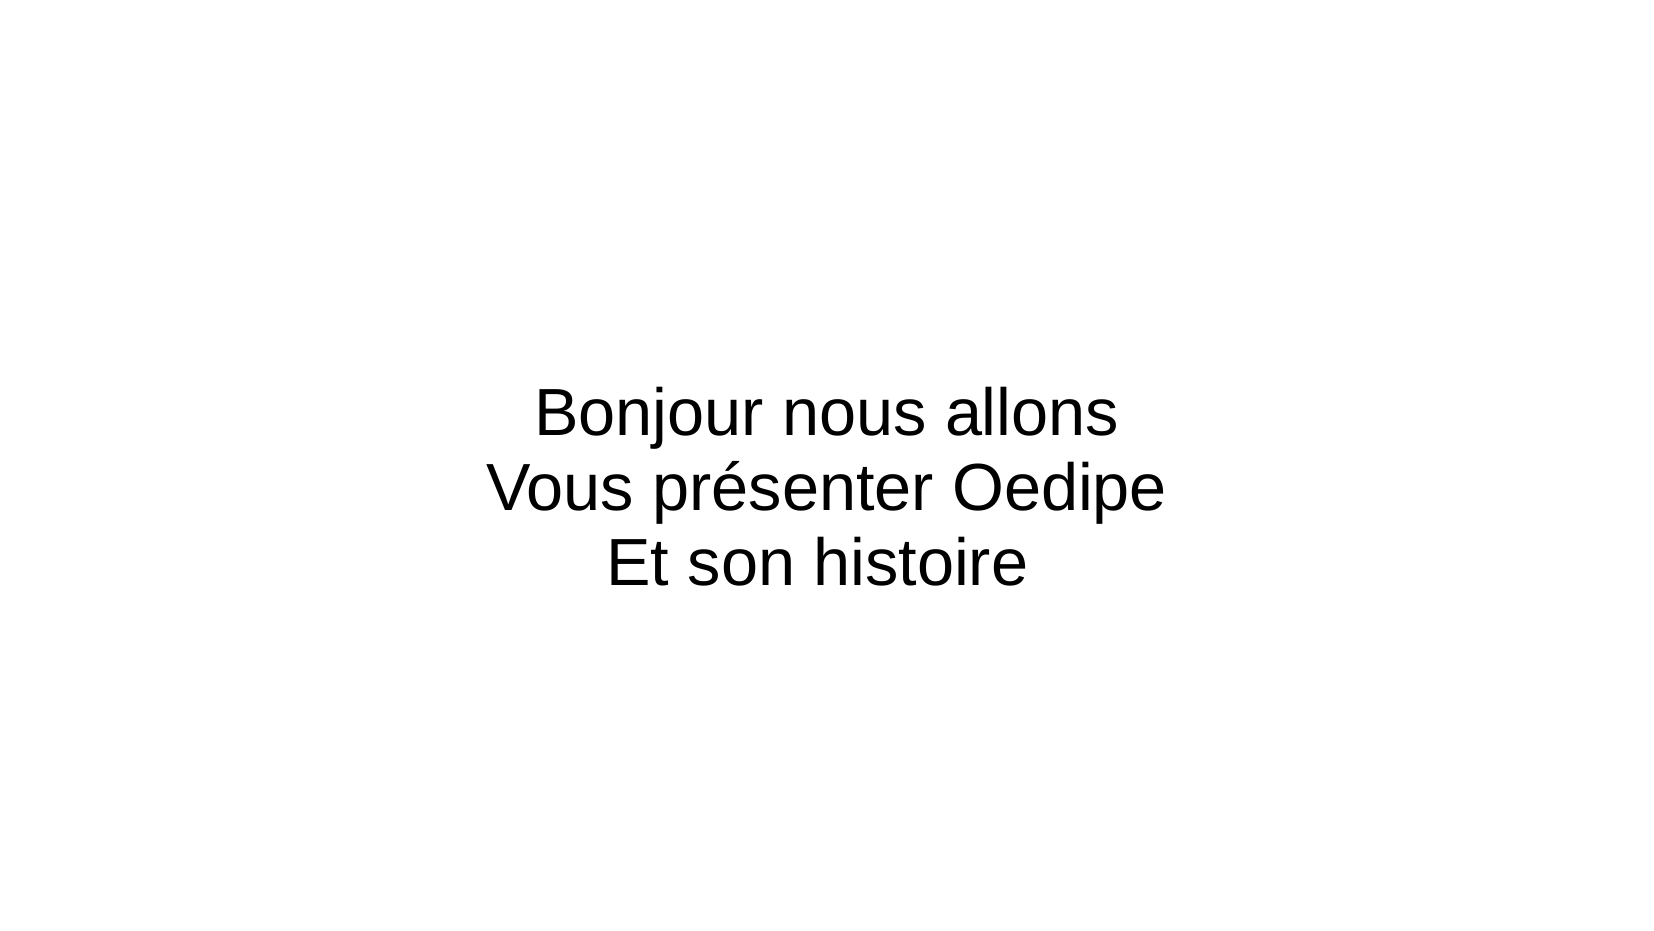

#
Bonjour nous allons
Vous présenter Oedipe
Et son histoire